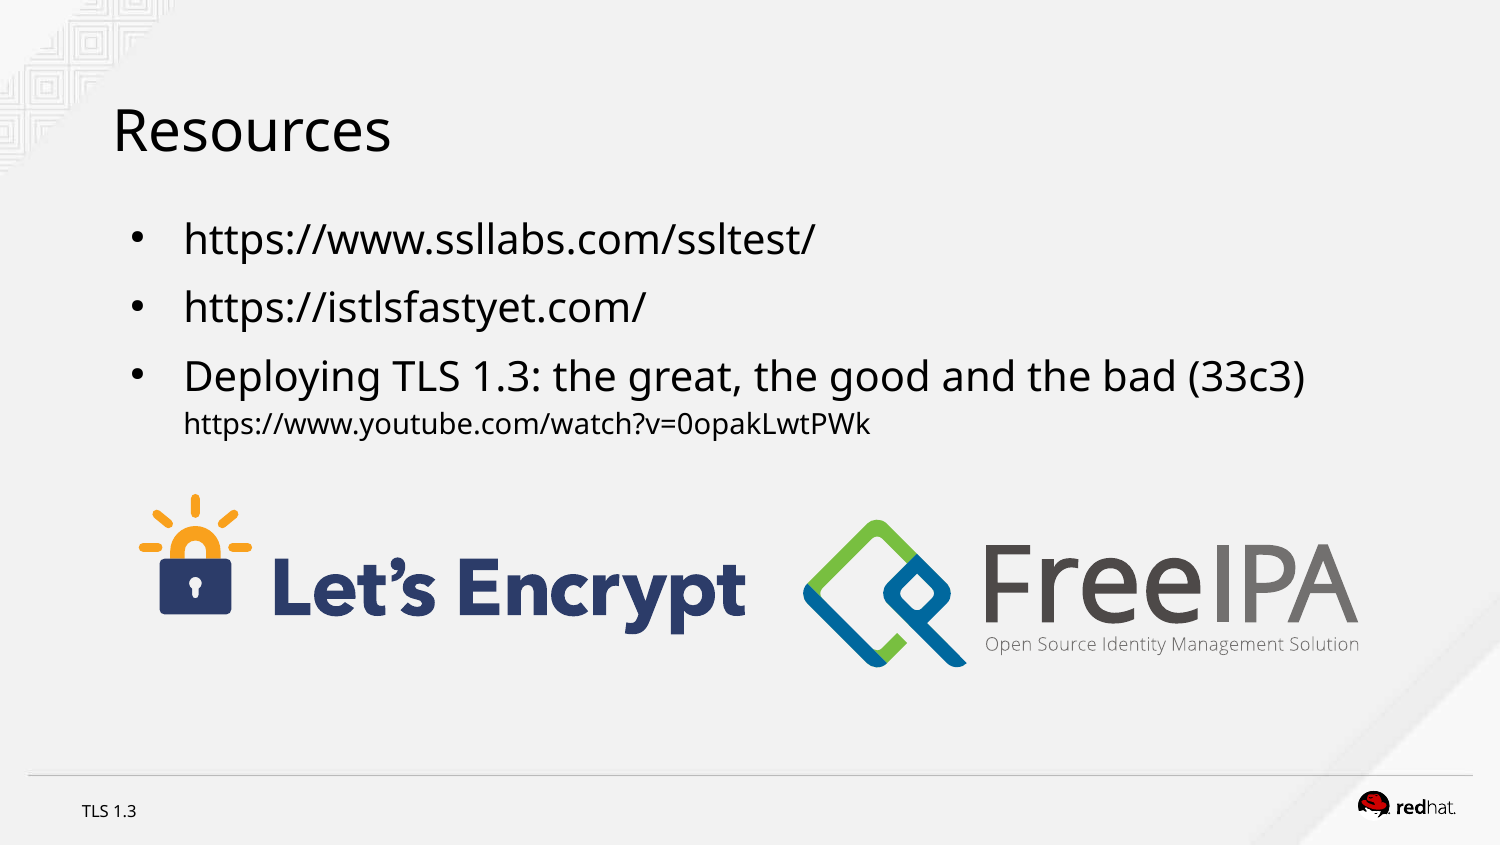

# Resources
https://www.ssllabs.com/ssltest/
https://istlsfastyet.com/
Deploying TLS 1.3: the great, the good and the bad (33c3)
https://www.youtube.com/watch?v=0opakLwtPWk
TLS 1.3